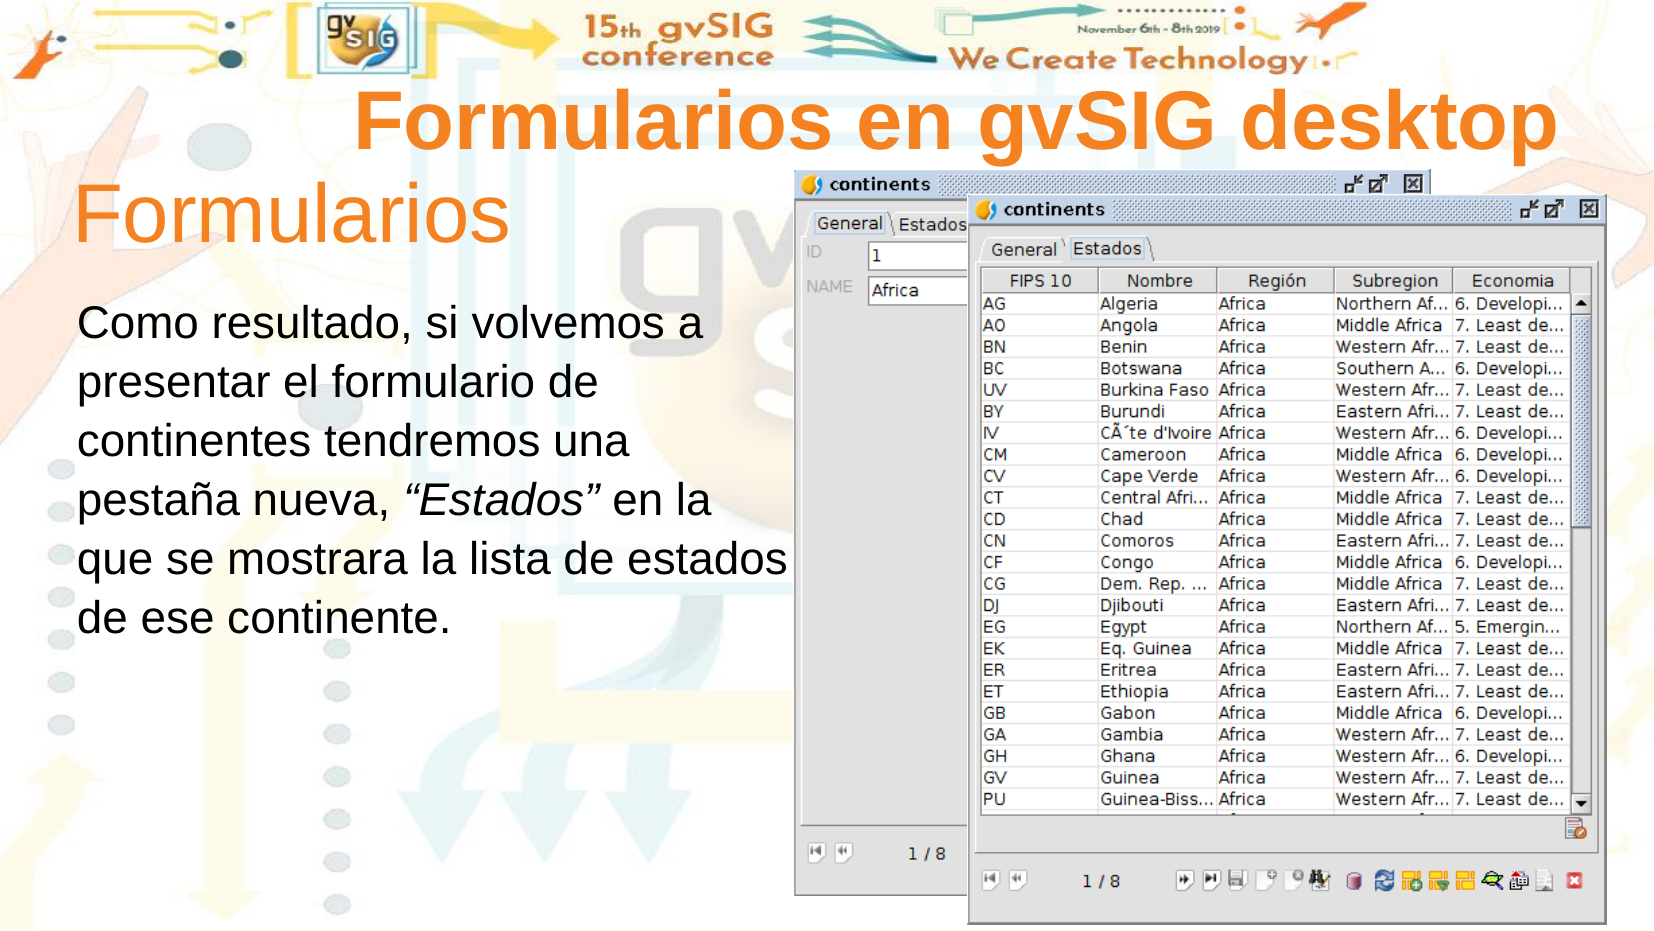

# Formularios en gvSIG desktop
Formularios
Como resultado, si volvemos a presentar el formulario de continentes tendremos una pestaña nueva, “Estados” en la que se mostrara la lista de estados de ese continente.